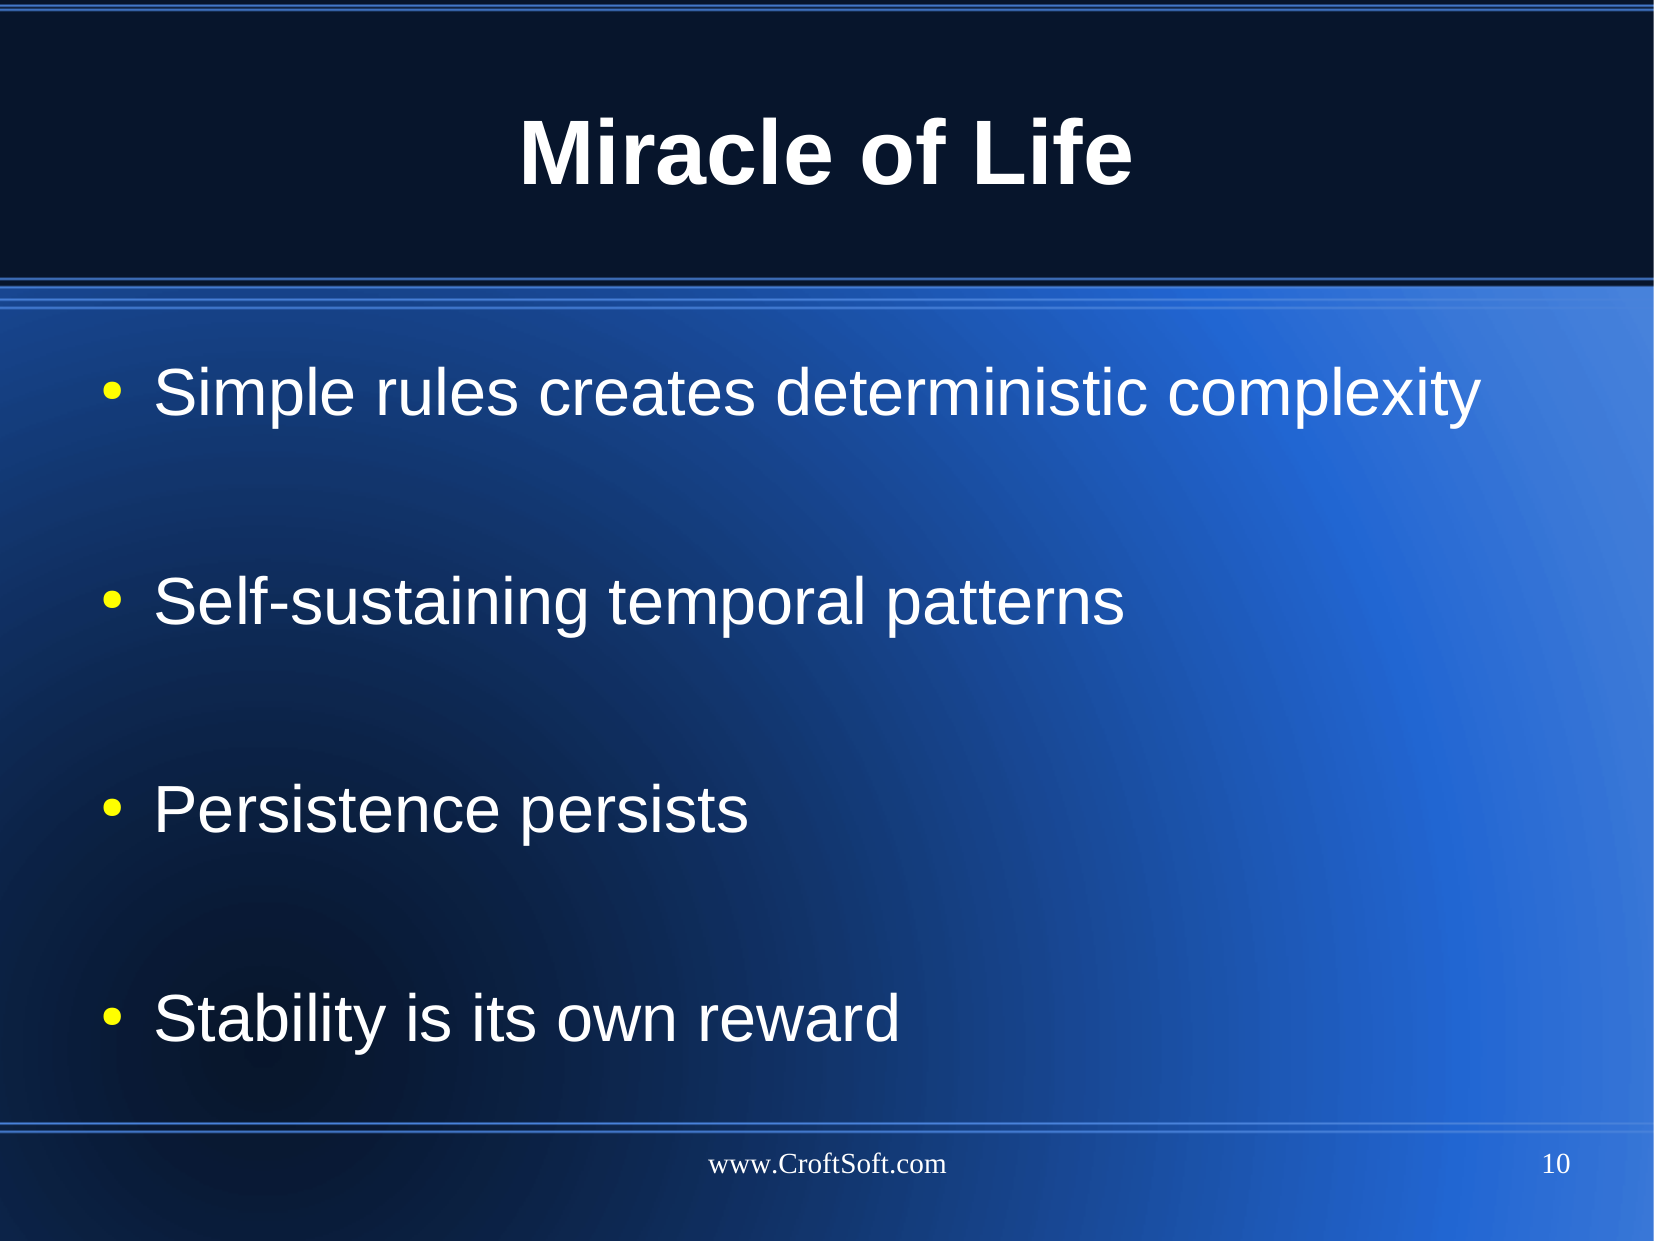

# Miracle of Life
Simple rules creates deterministic complexity
Self-sustaining temporal patterns
Persistence persists
Stability is its own reward
www.CroftSoft.com
10